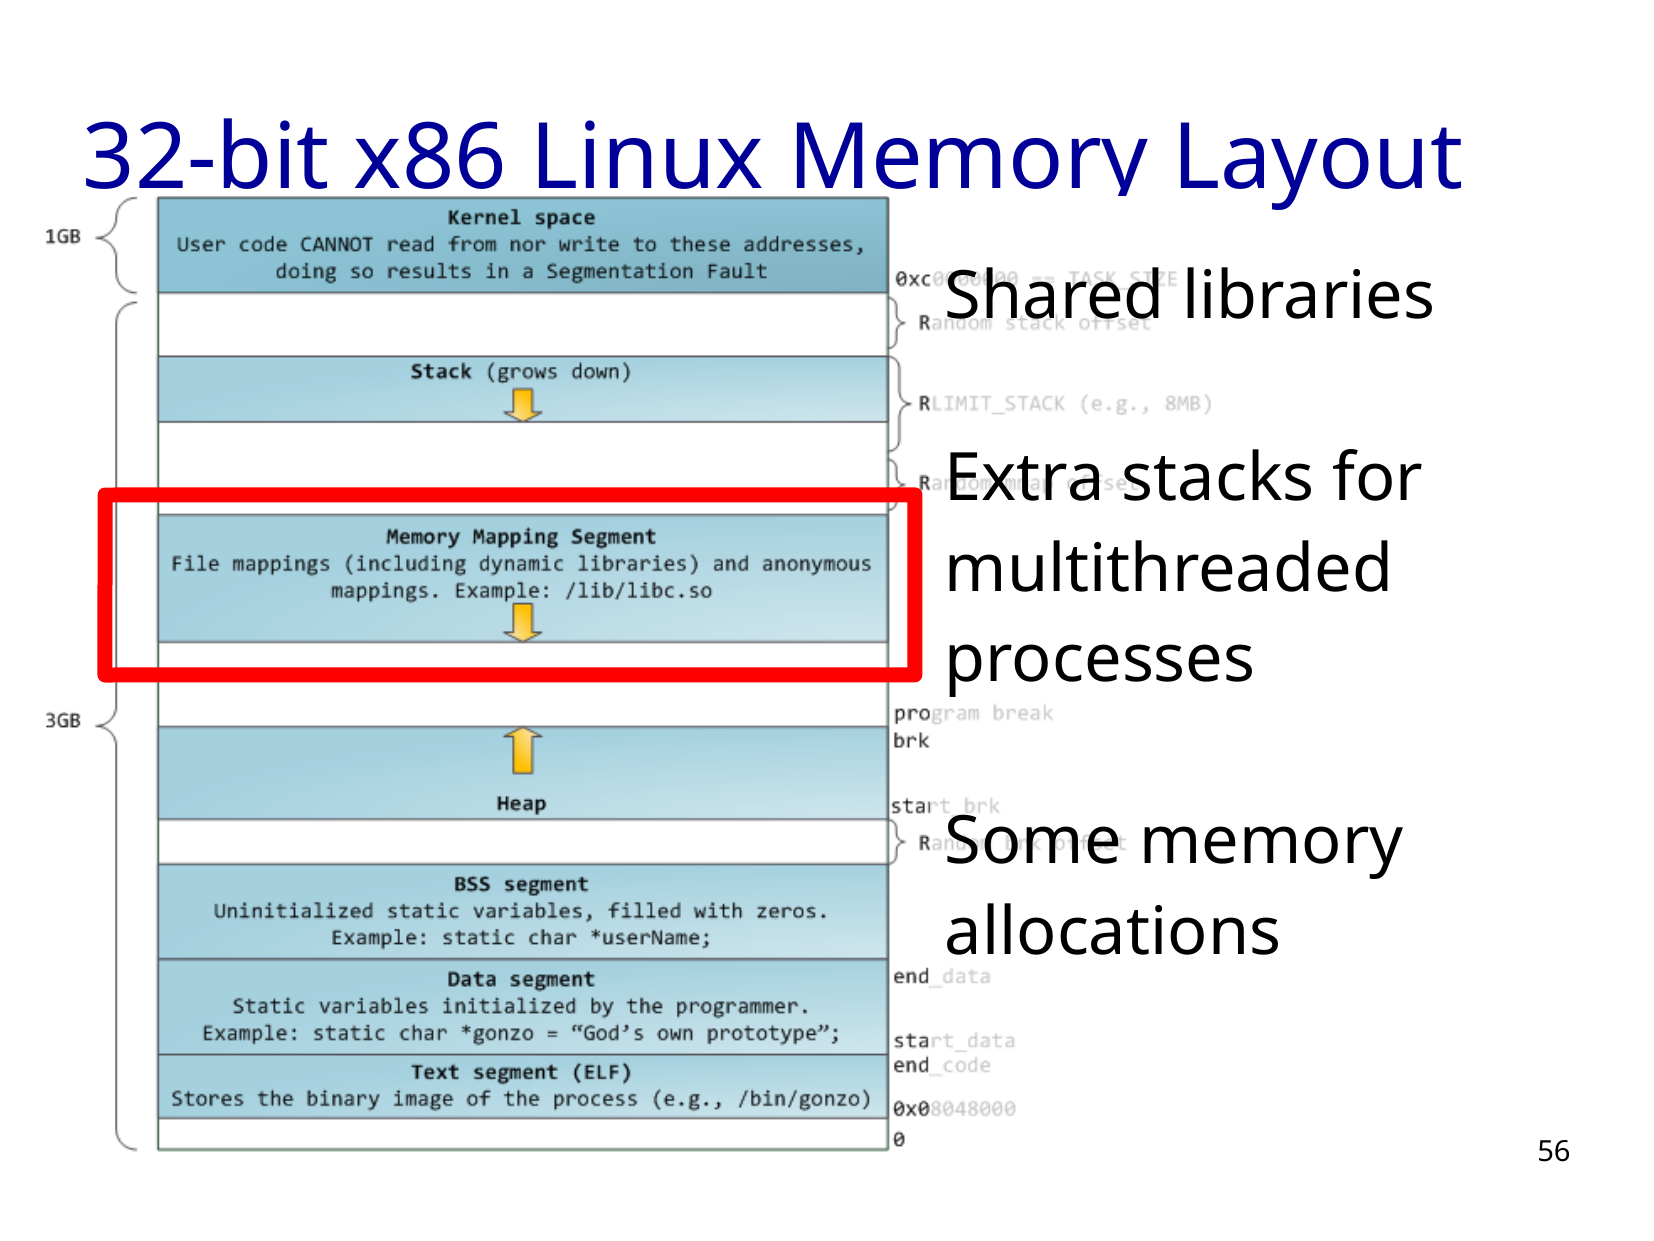

# 32-bit x86 Linux Memory Layout
Shared libraries
Extra stacks for multithreaded processes
Some memory allocations
56